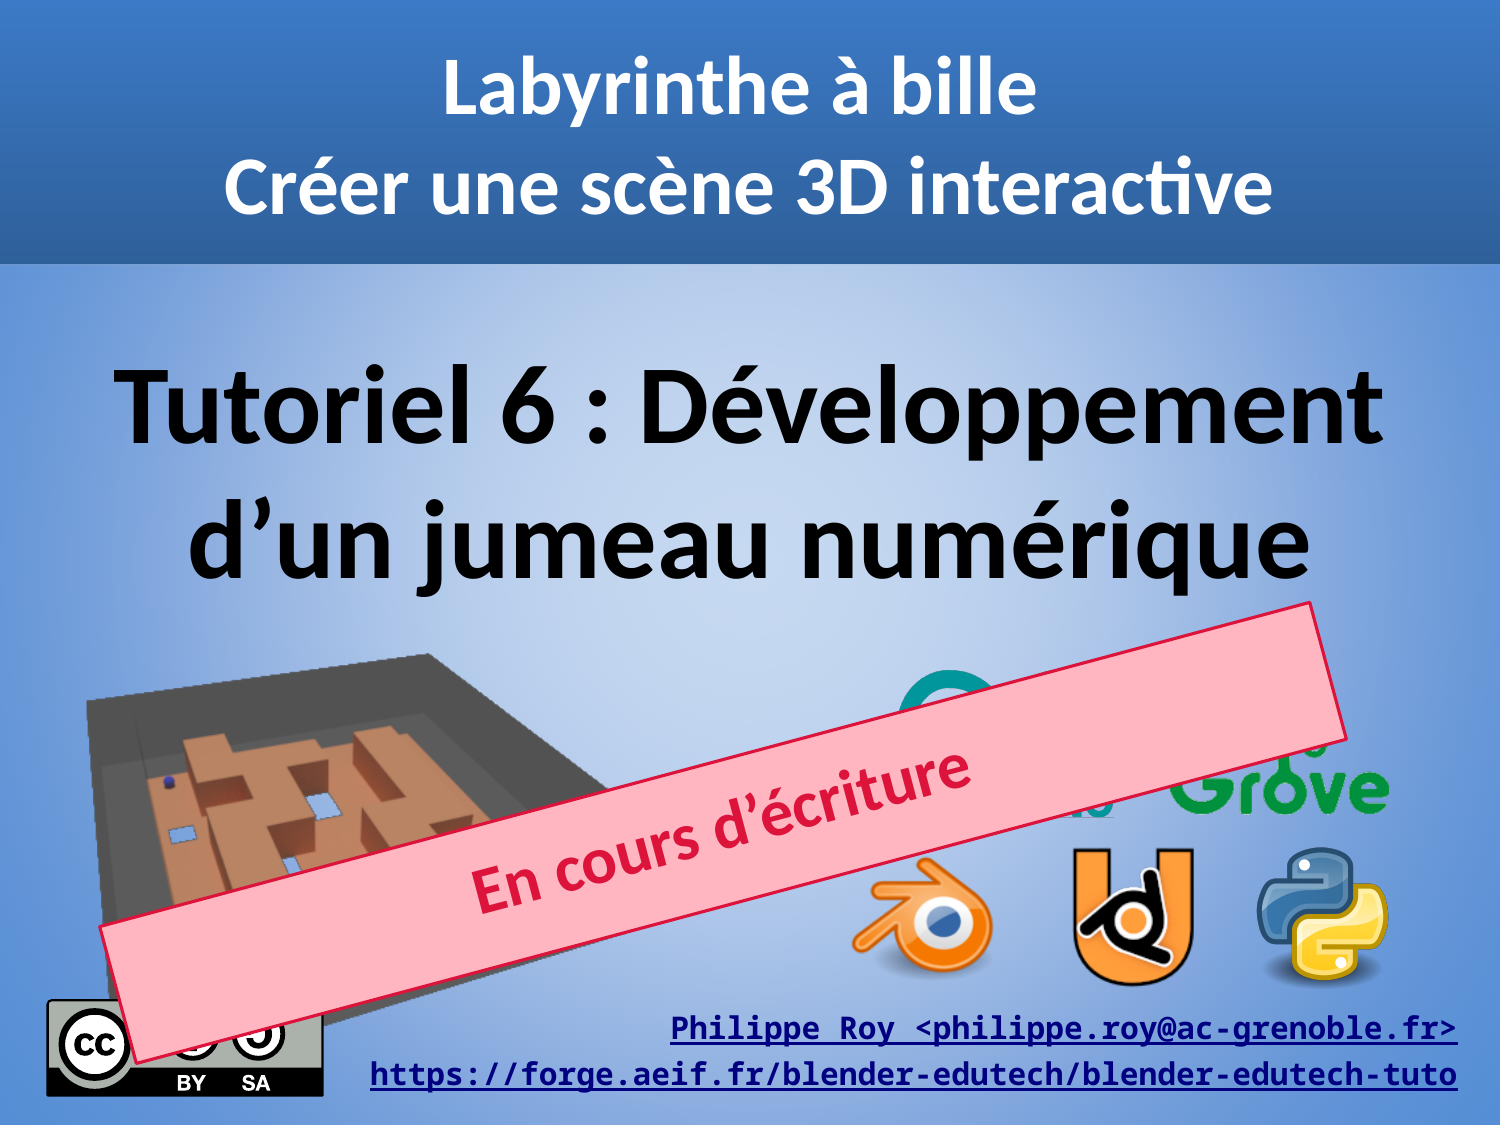

Labyrinthe à bille
Créer une scène 3D interactive
# Tutoriel 6 : Développement d’un jumeau numérique
En cours d’écriture
Philippe Roy <philippe.roy@ac-grenoble.fr>
https://forge.aeif.fr/blender-edutech/blender-edutech-tuto